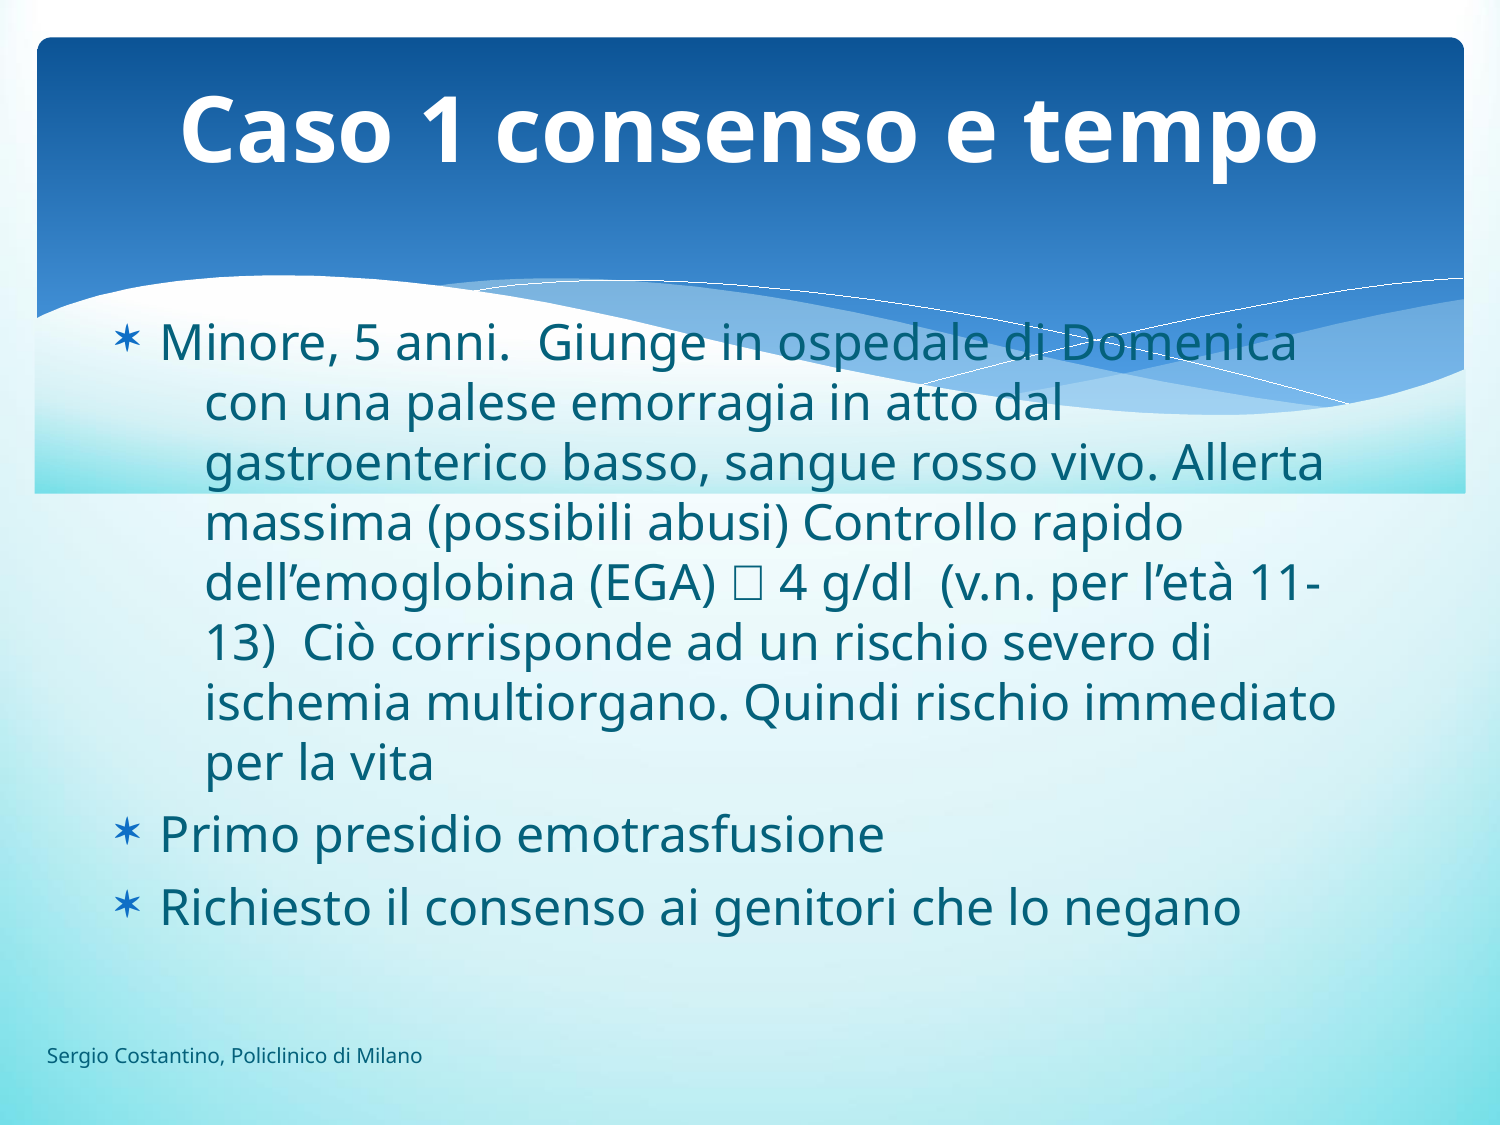

Caso 1 consenso e tempo
# Minore, 5 anni. Giunge in ospedale di Domenica con una palese emorragia in atto dal gastroenterico basso, sangue rosso vivo. Allerta massima (possibili abusi) Controllo rapido dell’emoglobina (EGA)  4 g/dl (v.n. per l’età 11-13) Ciò corrisponde ad un rischio severo di ischemia multiorgano. Quindi rischio immediato per la vita
Primo presidio emotrasfusione
Richiesto il consenso ai genitori che lo negano
Sergio Costantino, Policlinico di Milano